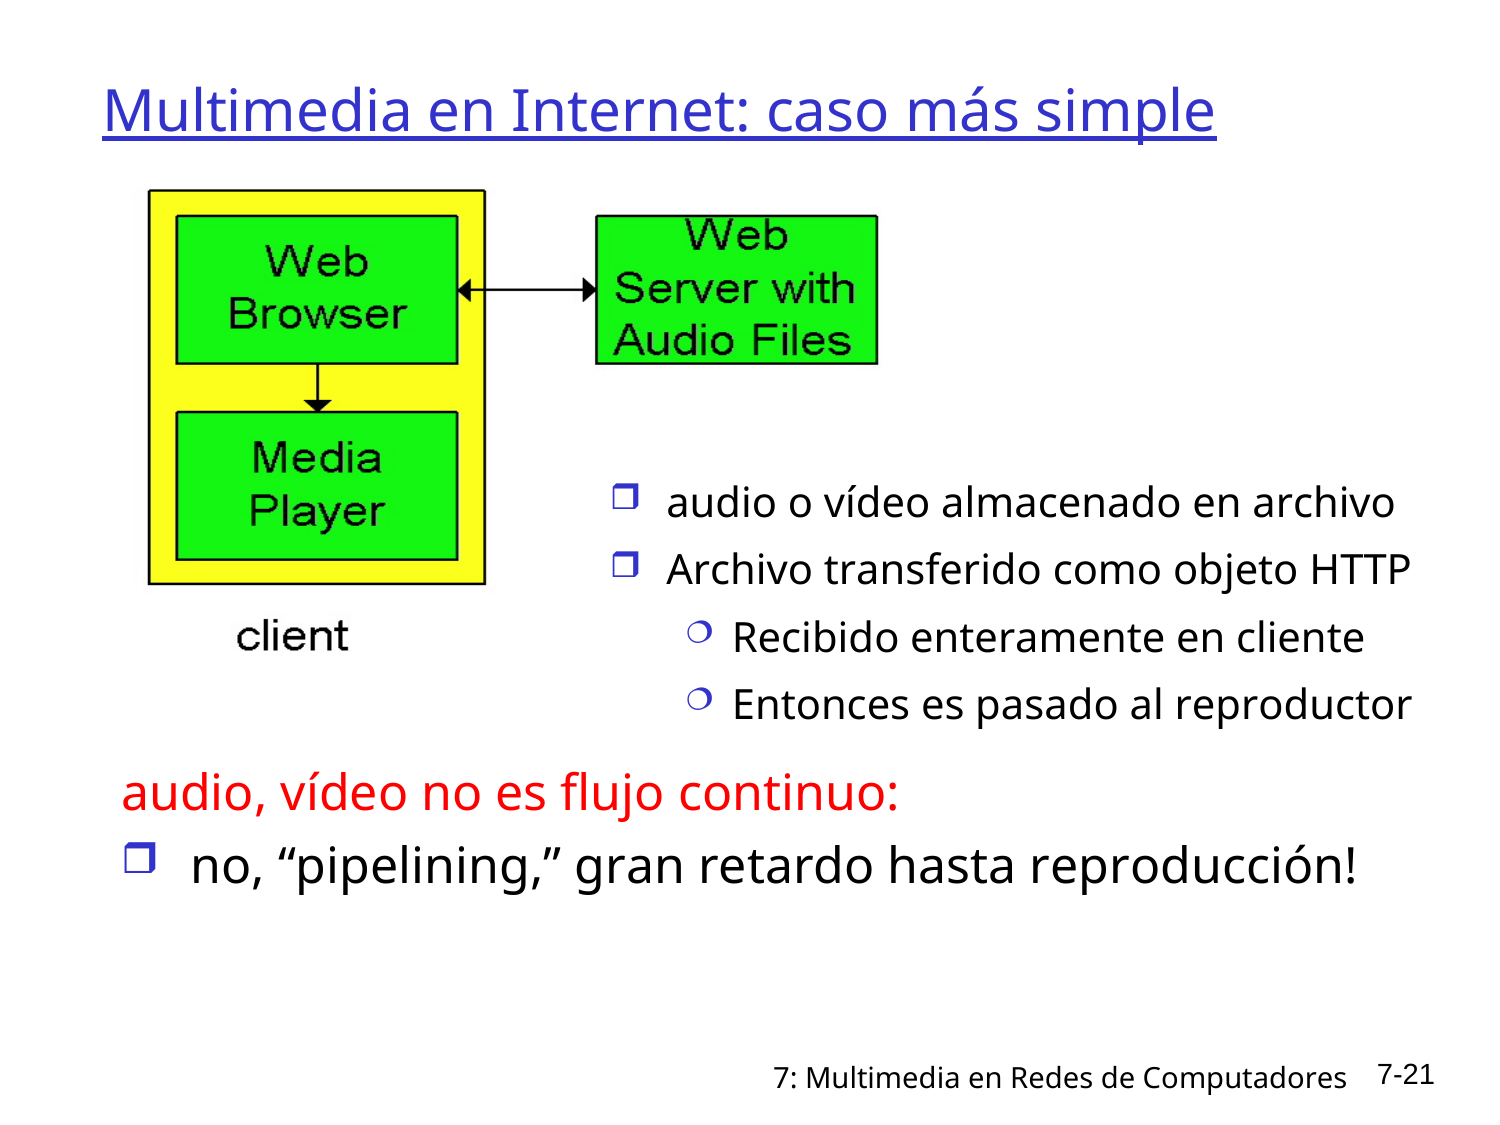

# Multimedia en Internet: caso más simple
audio o vídeo almacenado en archivo
Archivo transferido como objeto HTTP
Recibido enteramente en cliente
Entonces es pasado al reproductor
audio, vídeo no es flujo continuo:
 no, “pipelining,” gran retardo hasta reproducción!
21